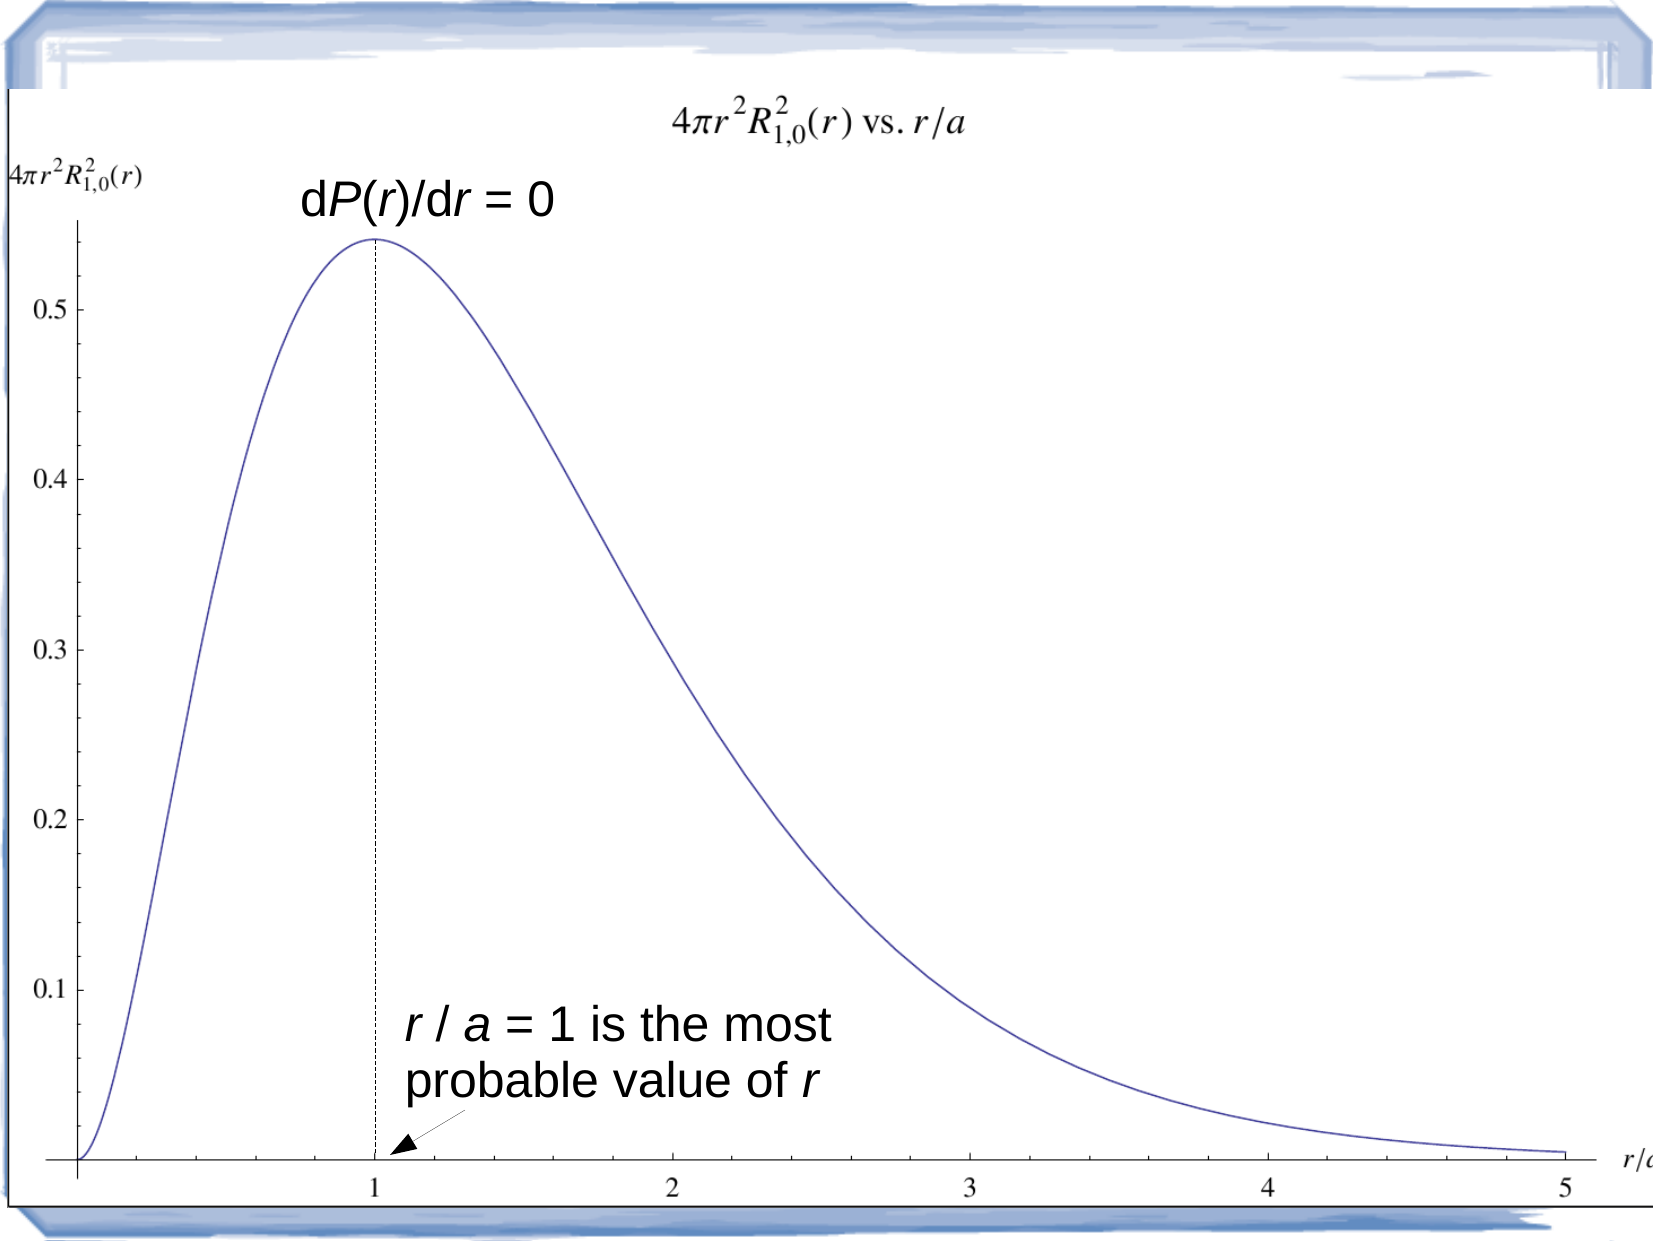

dP(r)/dr = 0
r / a = 1 is the most probable value of r
109